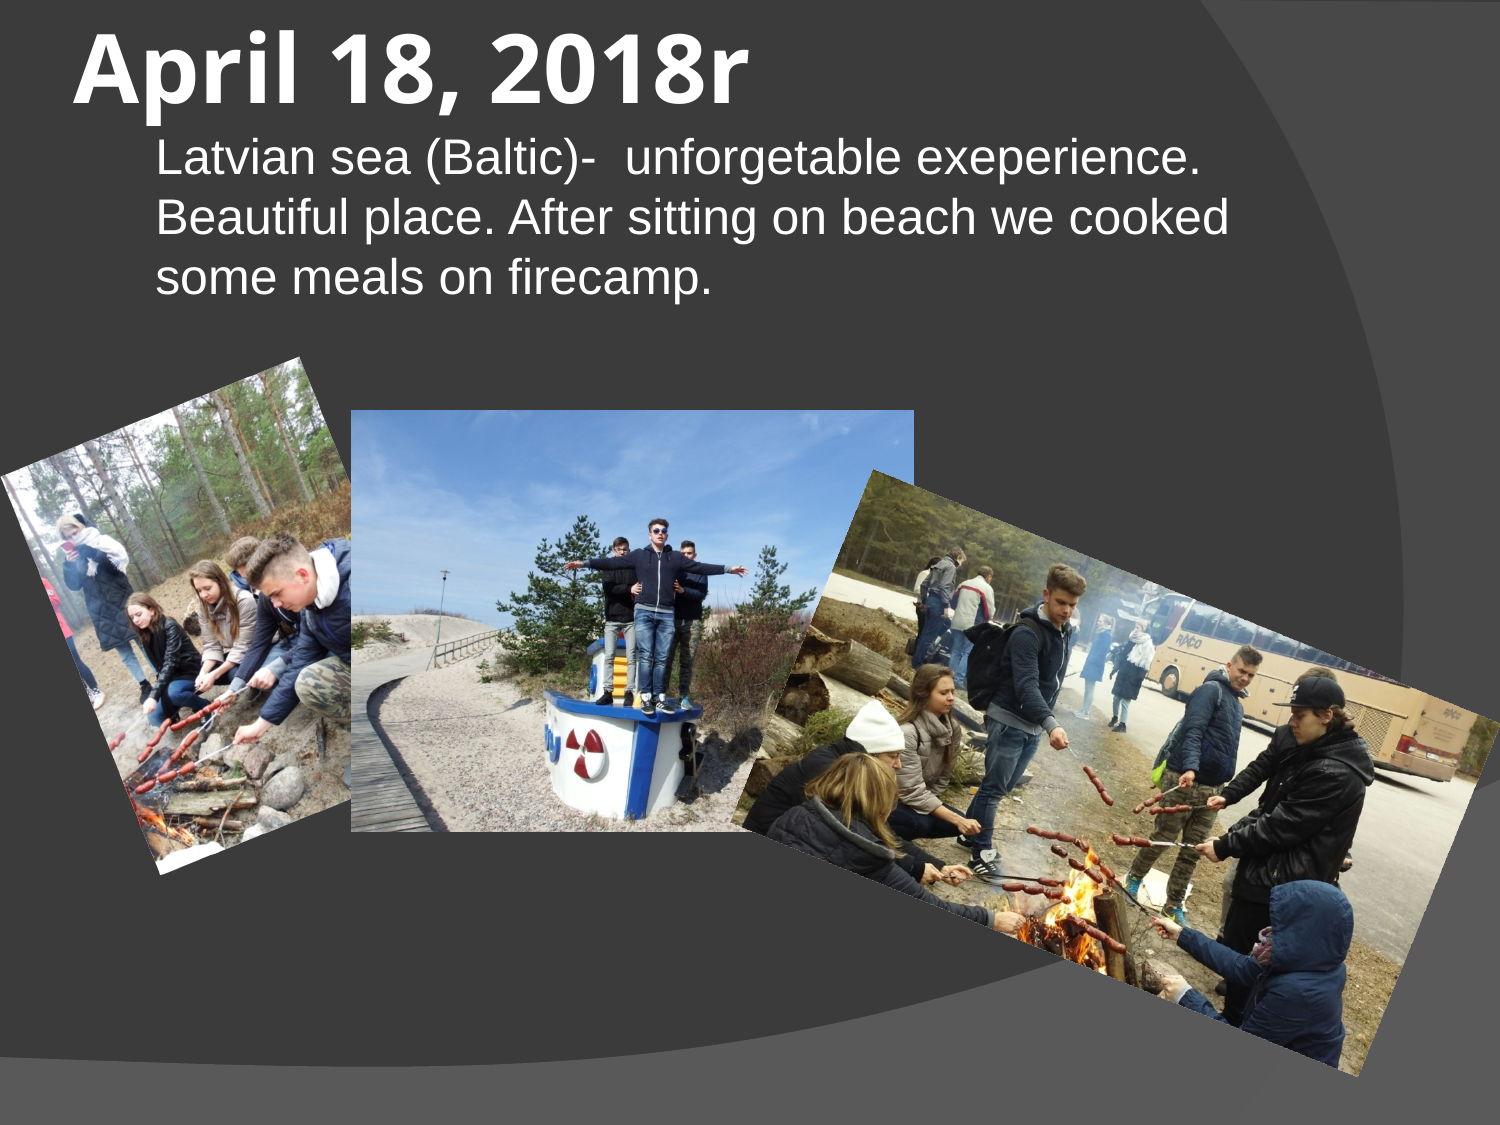

# April 18, 2018r
Latvian sea (Baltic)- unforgetable exeperience. Beautiful place. After sitting on beach we cooked some meals on firecamp.